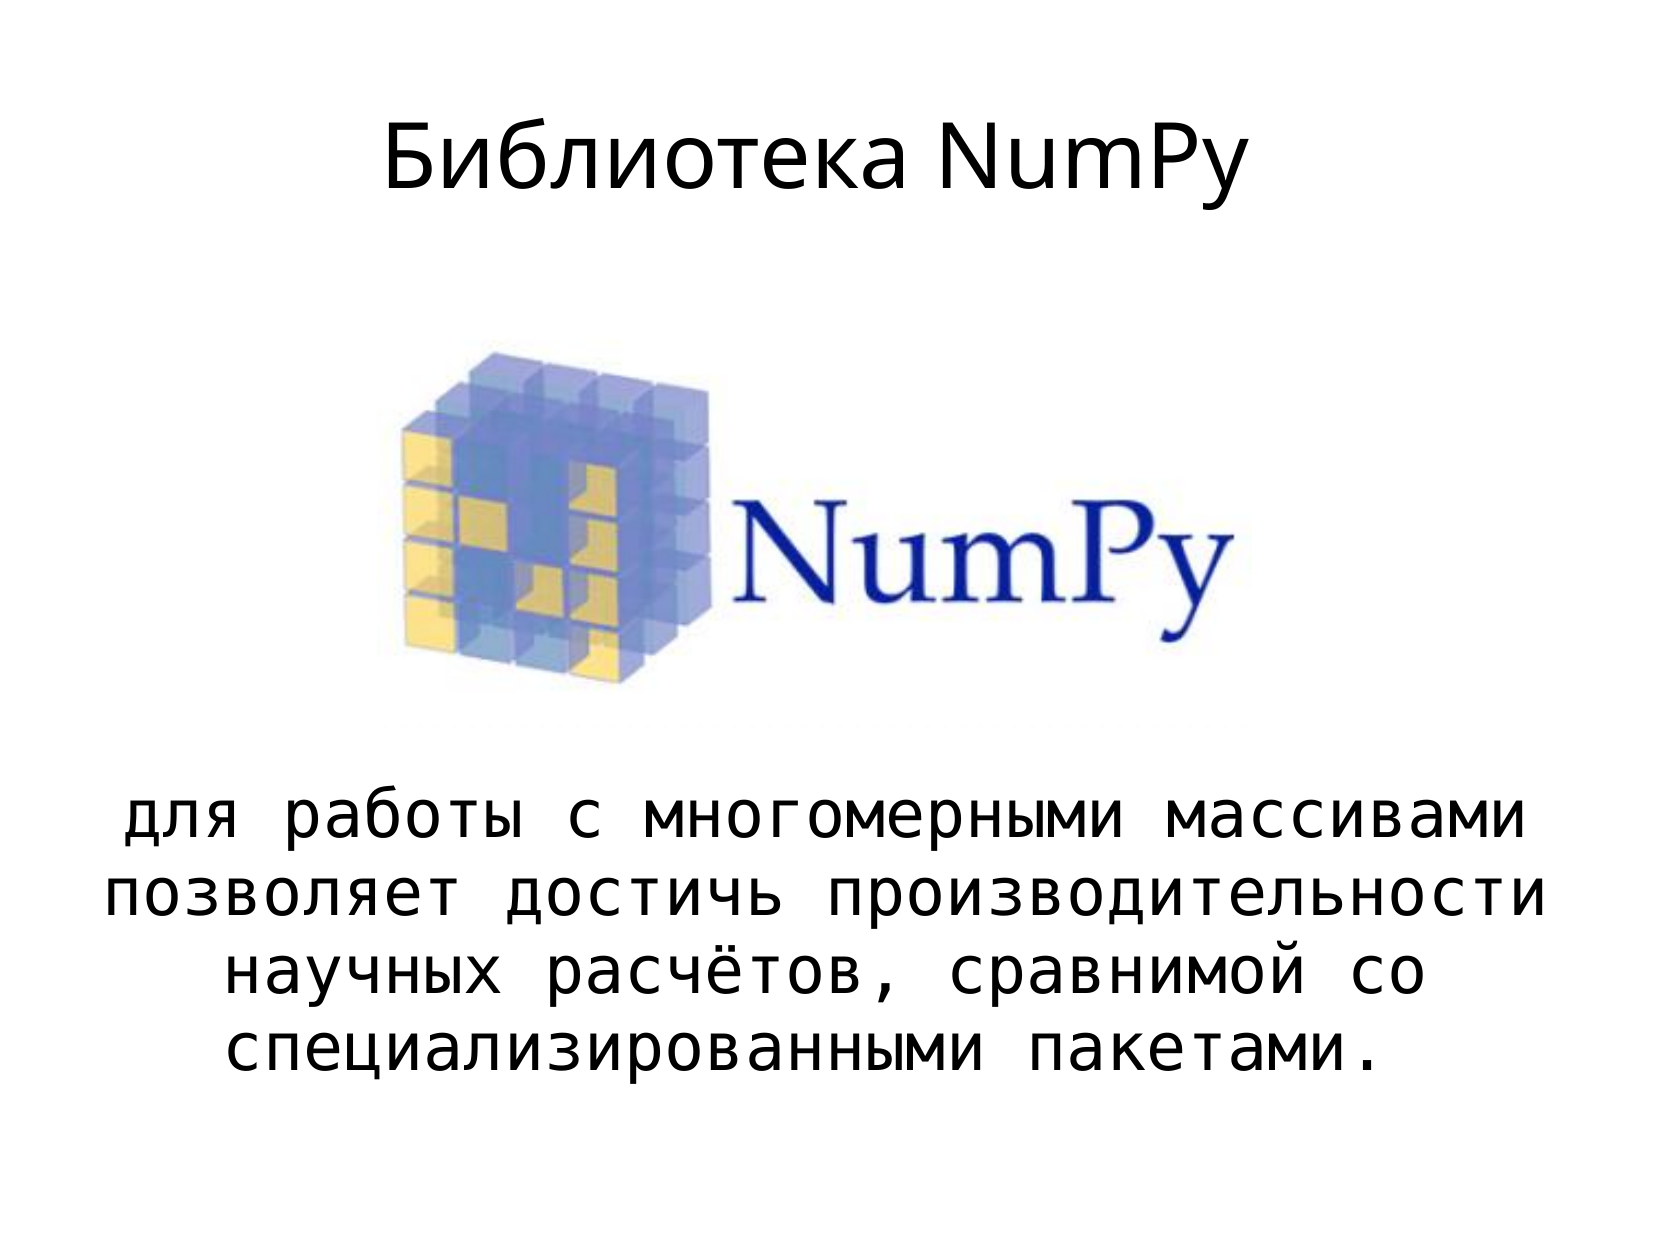

# Библиотека NumPy
для работы с многомерными массивами позволяет достичь производительности научных расчётов, сравнимой со специализированными пакетами.